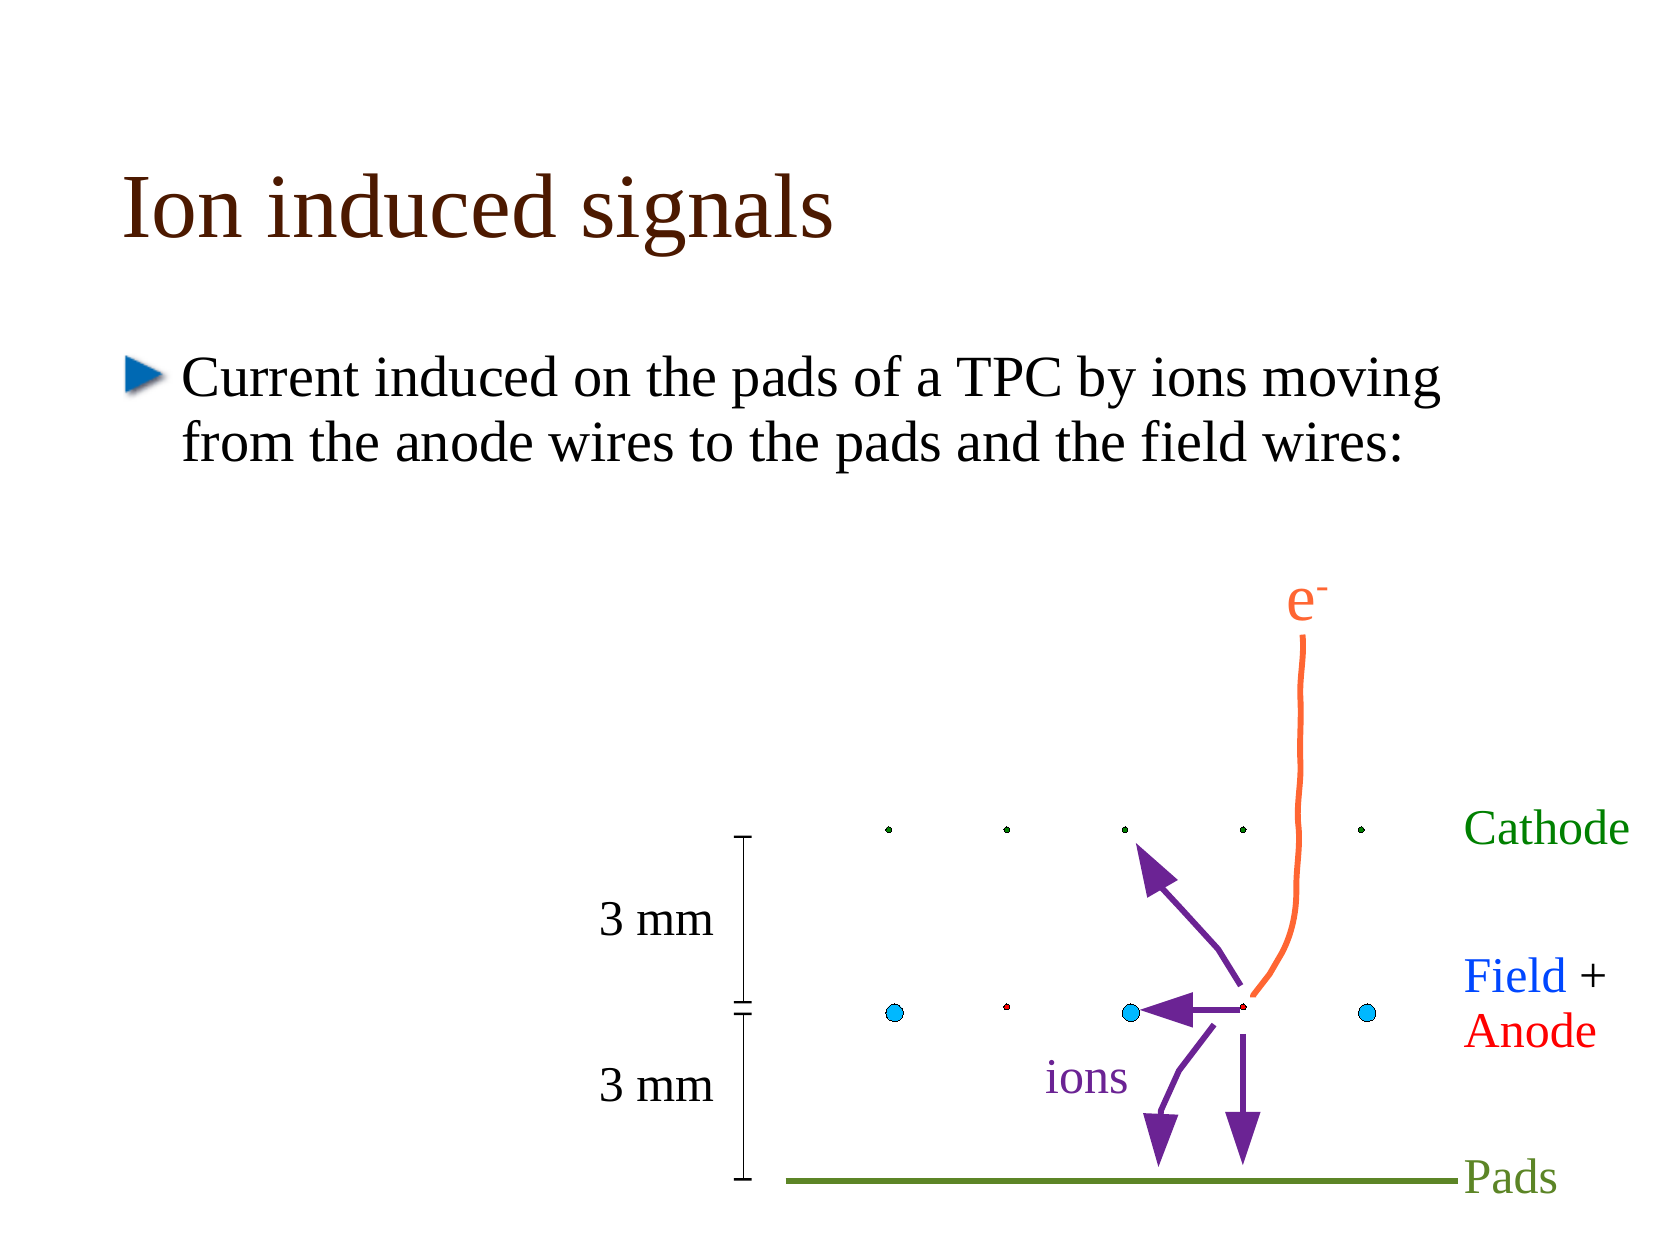

# Ion induced signals
Current induced on the pads of a TPC by ions moving from the anode wires to the pads and the field wires:
e-
Cathode
3 mm
Field + Anode
ions
3 mm
Pads